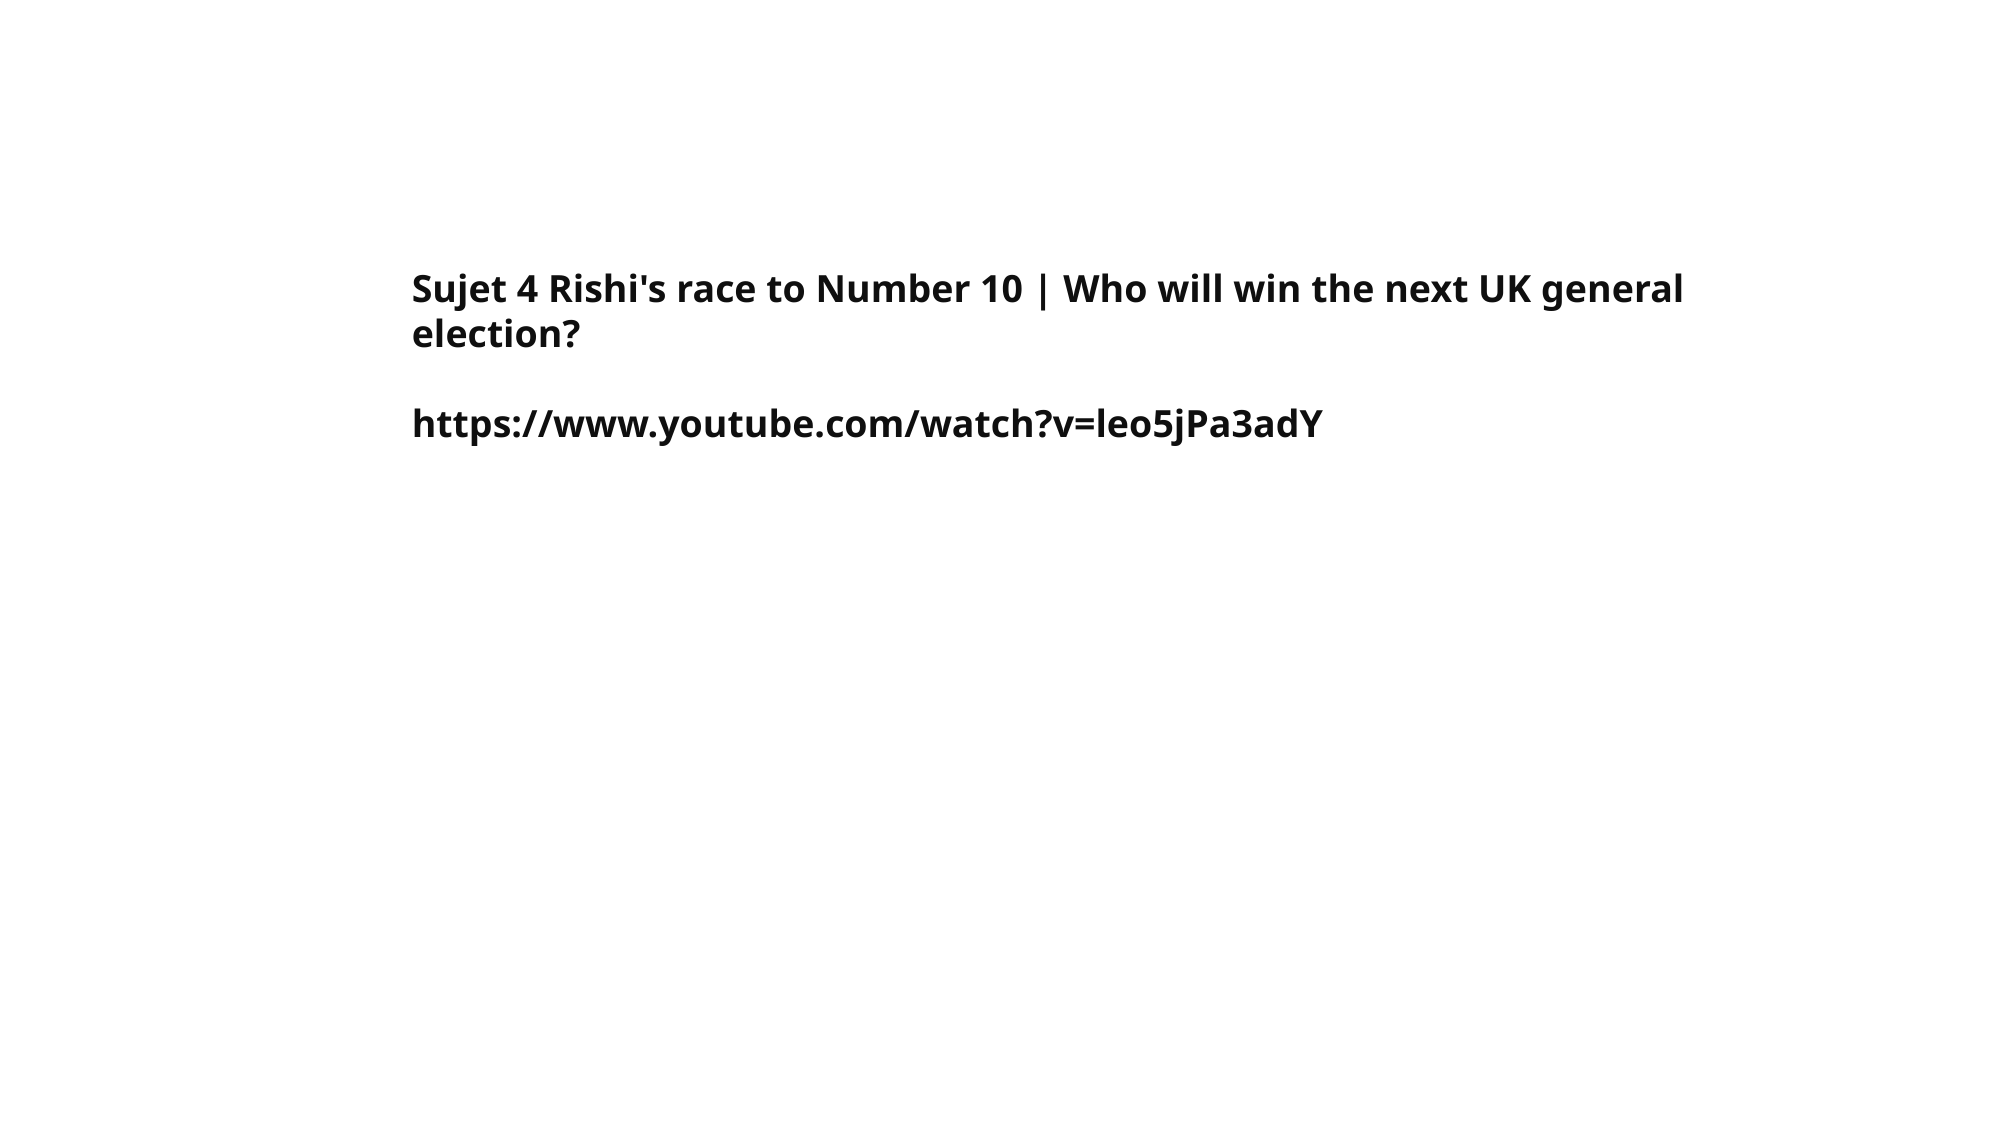

Sujet 4 Rishi's race to Number 10 | Who will win the next UK general election?
https://www.youtube.com/watch?v=leo5jPa3adY